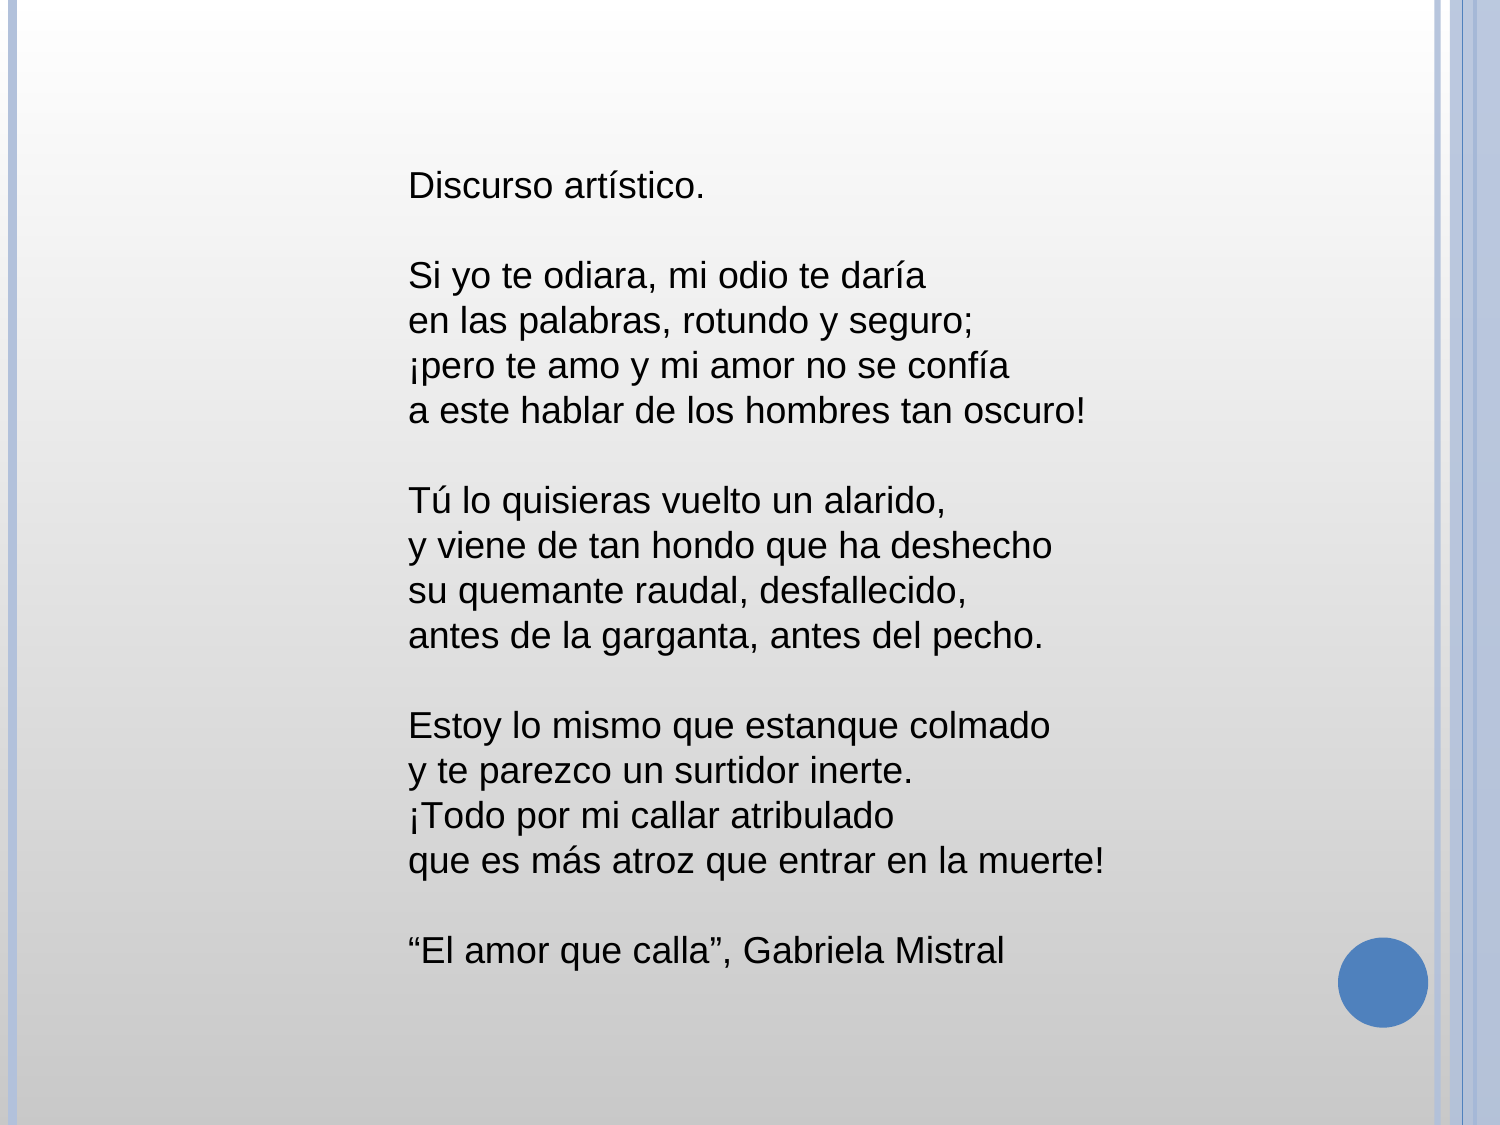

Discurso artístico.
Si yo te odiara, mi odio te daría
en las palabras, rotundo y seguro;
¡pero te amo y mi amor no se confía
a este hablar de los hombres tan oscuro!
Tú lo quisieras vuelto un alarido,
y viene de tan hondo que ha deshecho
su quemante raudal, desfallecido,
antes de la garganta, antes del pecho.
Estoy lo mismo que estanque colmado
y te parezco un surtidor inerte.
¡Todo por mi callar atribulado
que es más atroz que entrar en la muerte!
“El amor que calla”, Gabriela Mistral